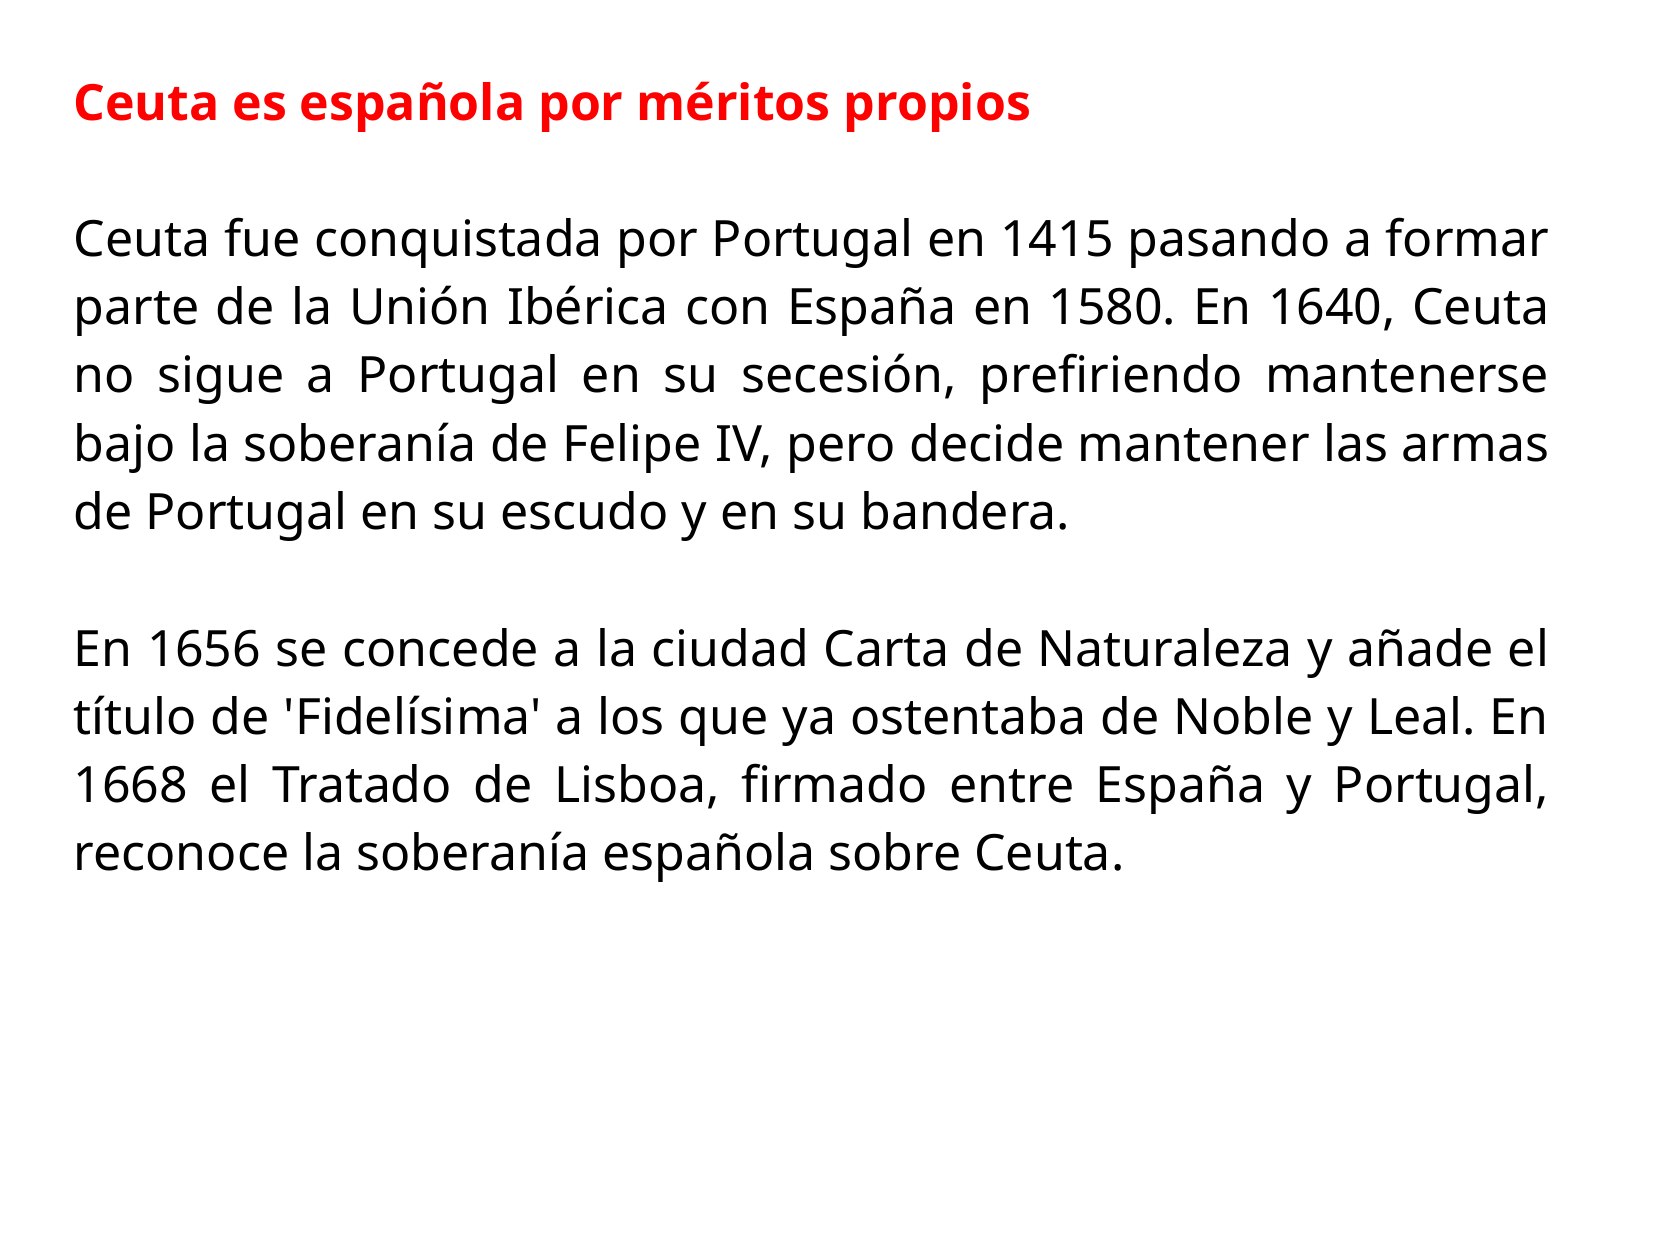

Ceuta es española por méritos propios
Ceuta fue conquistada por Portugal en 1415 pasando a formar parte de la Unión Ibérica con España en 1580. En 1640, Ceuta no sigue a Portugal en su secesión, prefiriendo mantenerse bajo la soberanía de Felipe IV, pero decide mantener las armas de Portugal en su escudo y en su bandera.
En 1656 se concede a la ciudad Carta de Naturaleza y añade el título de 'Fidelísima' a los que ya ostentaba de Noble y Leal. En 1668 el Tratado de Lisboa, firmado entre España y Portugal, reconoce la soberanía española sobre Ceuta.